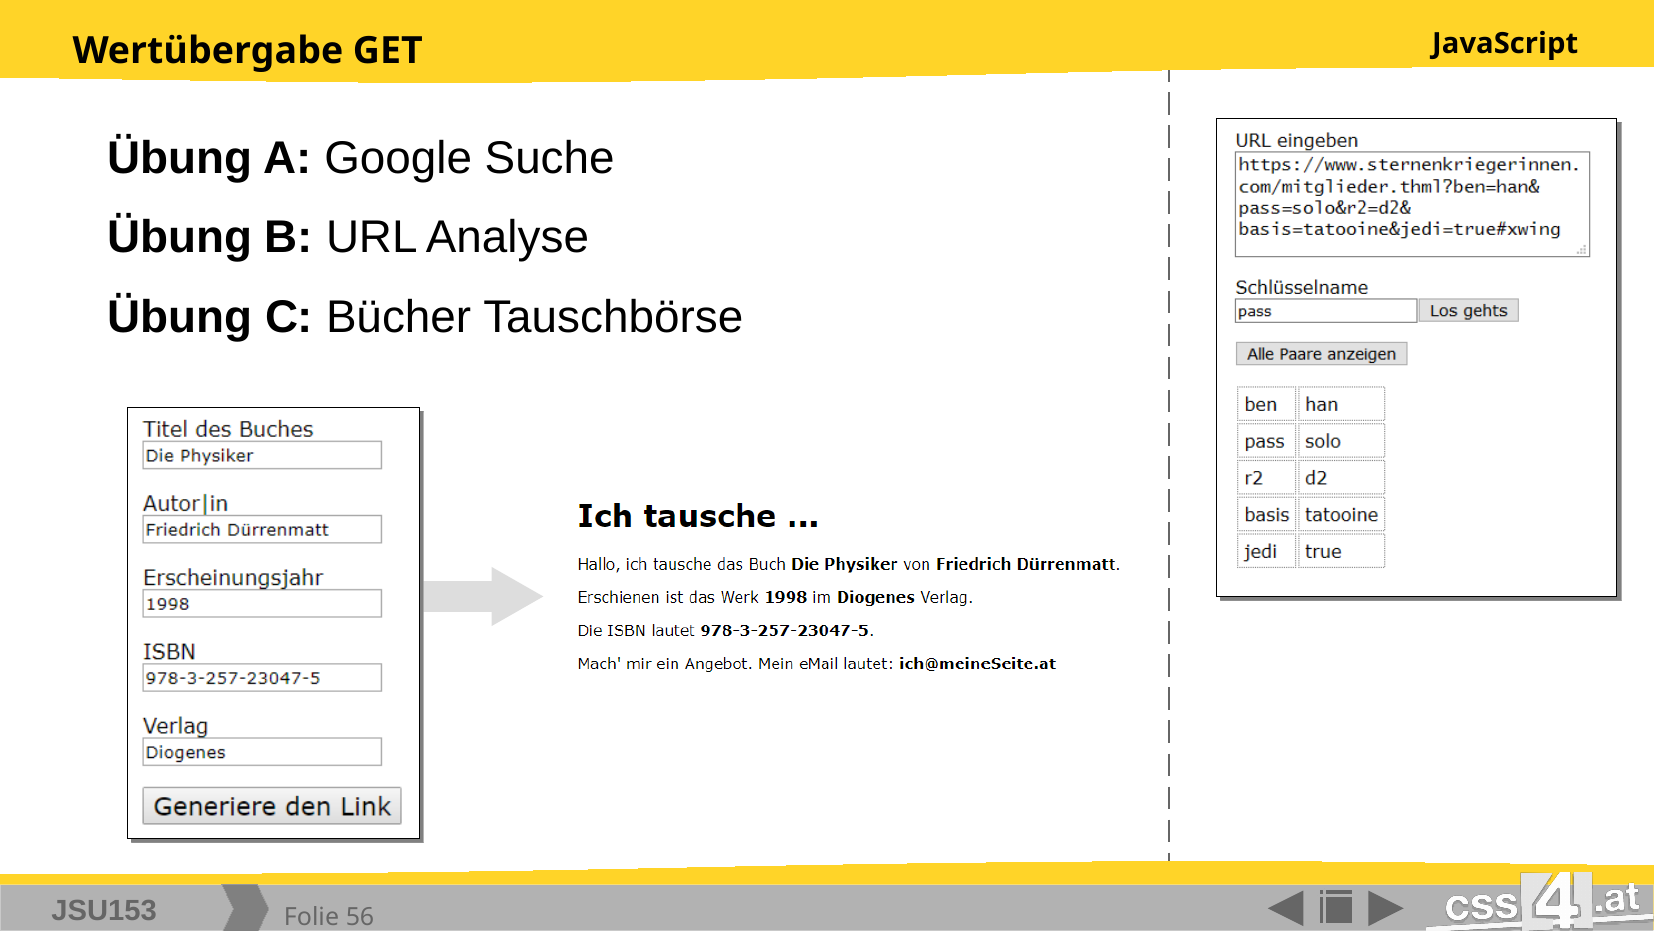

JavaScript
Wertübergabe GET
Übung A: Google Suche
Übung B: URL Analyse
Übung C: Bücher Tauschbörse
JSU153
Folie